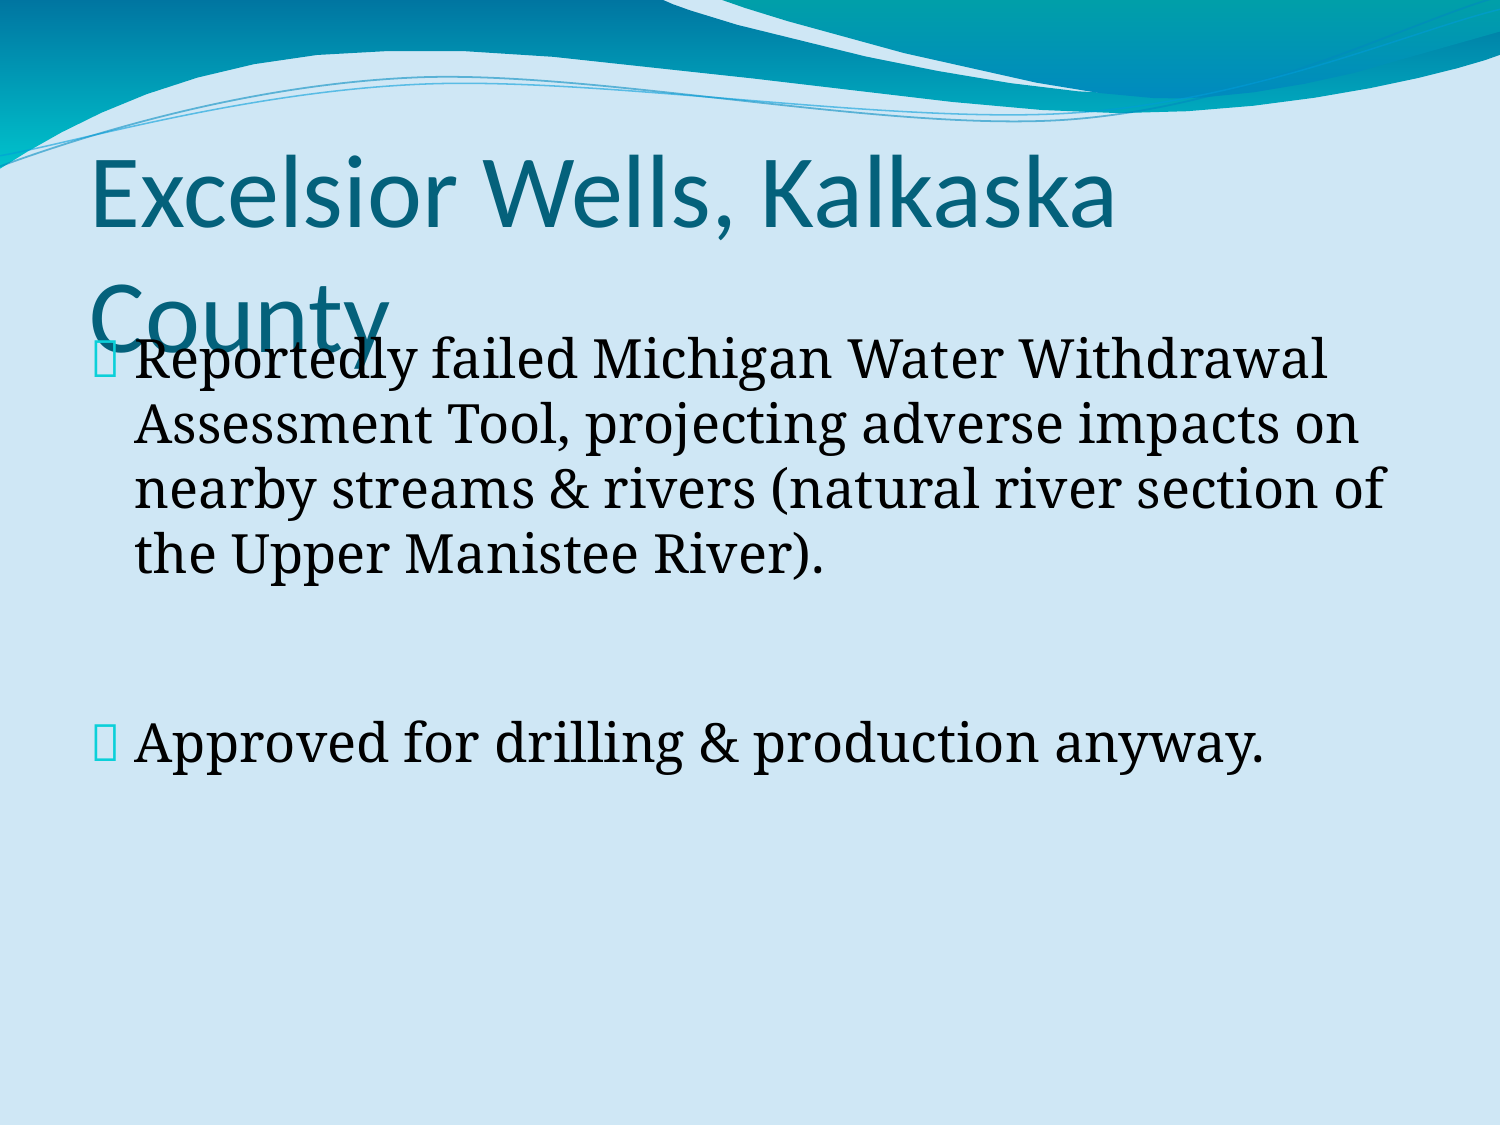

# Excelsior Wells, Kalkaska County
Reportedly failed Michigan Water Withdrawal Assessment Tool, projecting adverse impacts on nearby streams & rivers (natural river section of the Upper Manistee River).
Approved for drilling & production anyway.